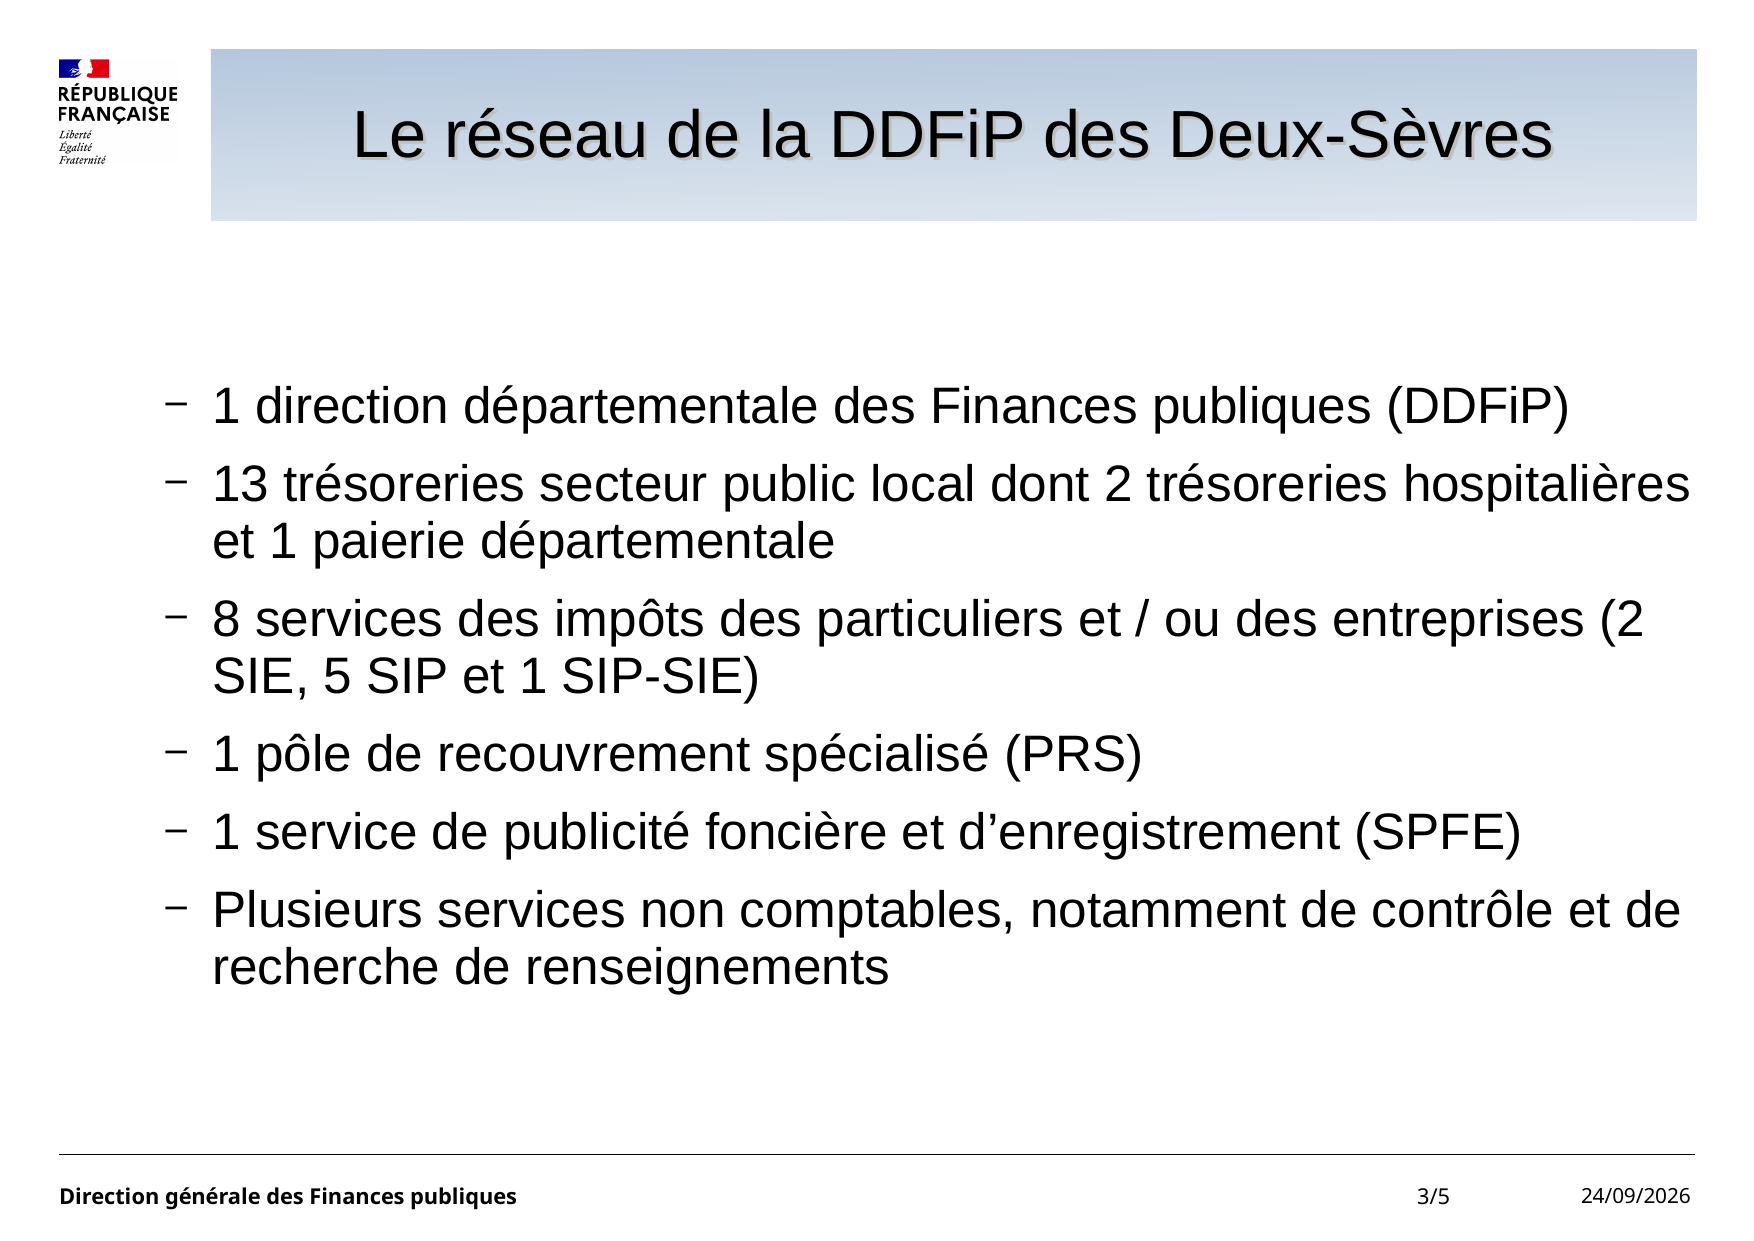

# Le réseau de la DDFiP des Deux-Sèvres
1 direction départementale des Finances publiques (DDFiP)
13 trésoreries secteur public local dont 2 trésoreries hospitalières et 1 paierie départementale
8 services des impôts des particuliers et / ou des entreprises (2 SIE, 5 SIP et 1 SIP-SIE)
1 pôle de recouvrement spécialisé (PRS)
1 service de publicité foncière et d’enregistrement (SPFE)
Plusieurs services non comptables, notamment de contrôle et de recherche de renseignements